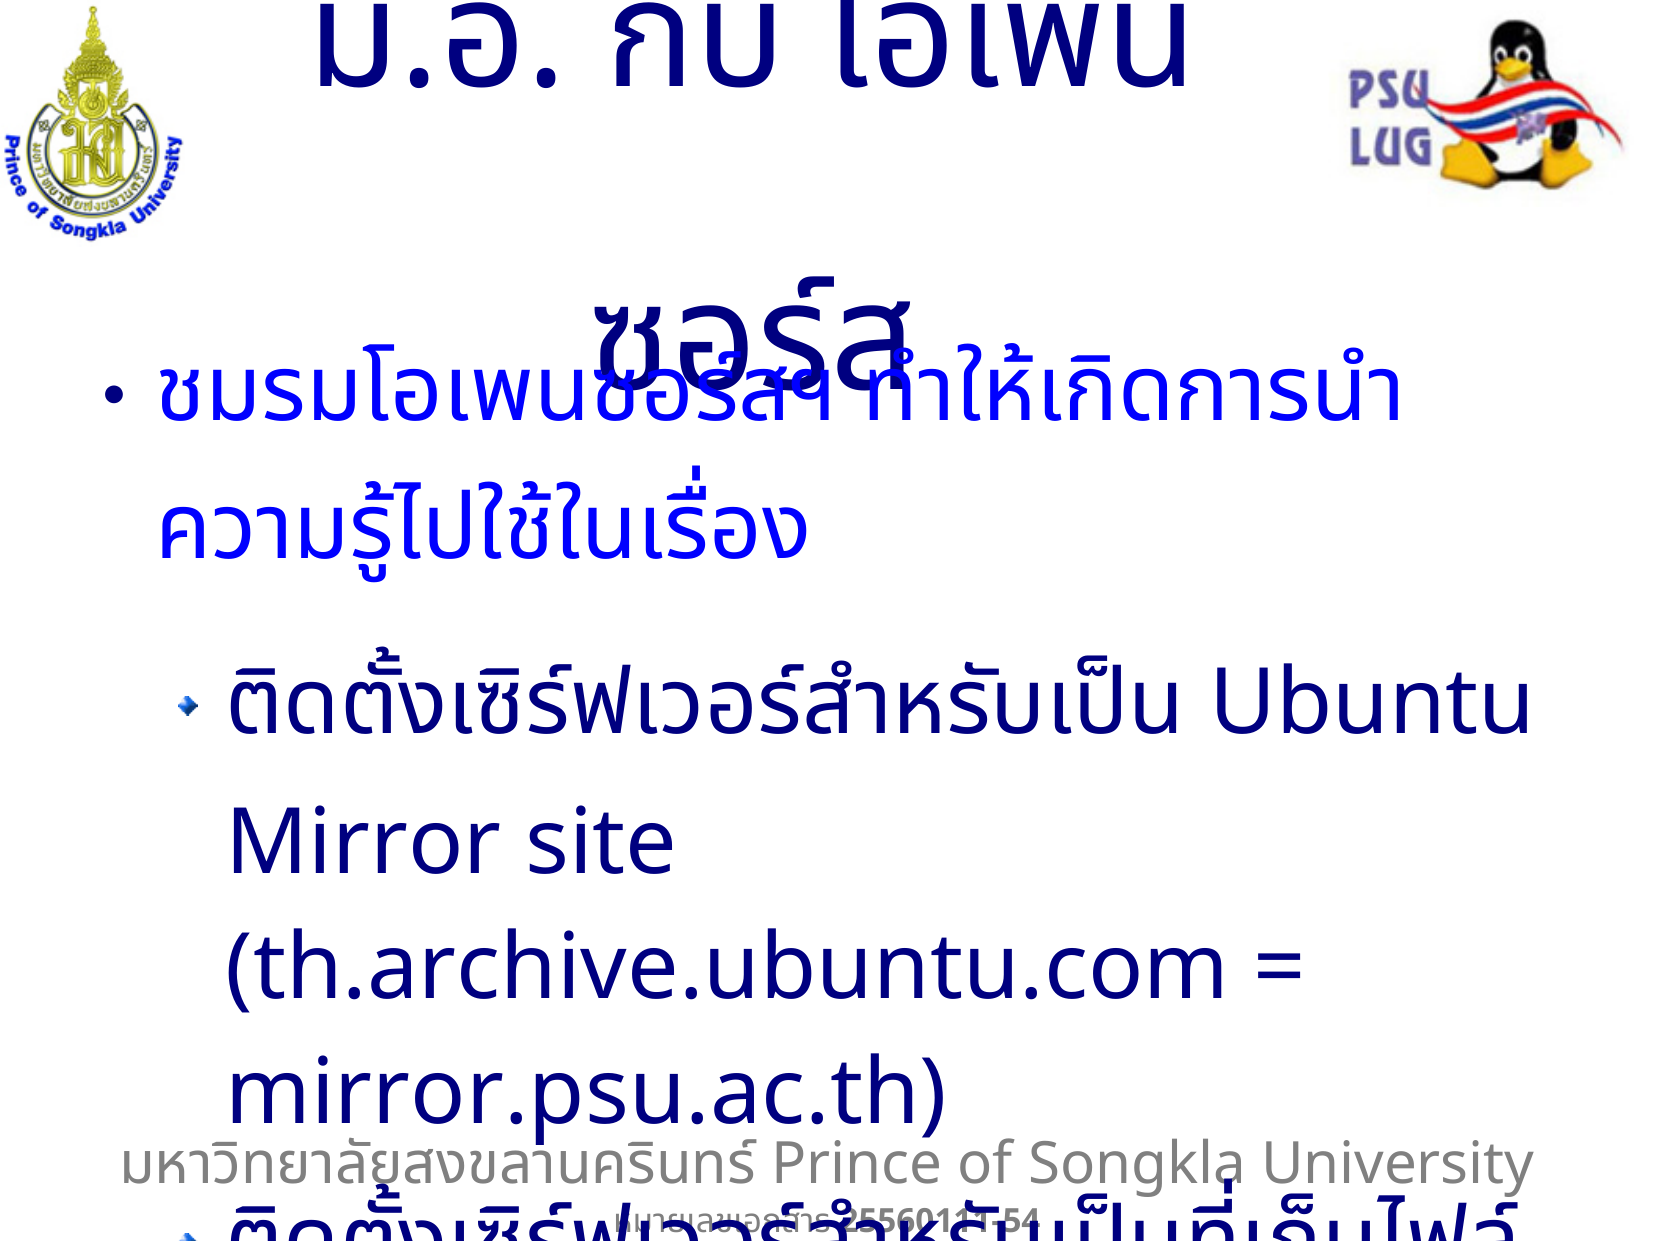

# ม.อ. กับ โอเพนซอร์ส
ชมรมโอเพนซอร์สฯ ทำให้เกิดการนำความรู้ไปใช้ในเรื่อง
ติดตั้งเซิร์ฟเวอร์สำหรับเป็น Ubuntu Mirror site (th.archive.ubuntu.com = mirror.psu.ac.th)
ติดตั้งเซิร์ฟเวอร์สำหรับเป็นที่เก็บไฟล์โอเพนซอร์สและฟรีแวร์ (ftp.psu.ac.th)
คิดว่าน่าจะอีกมากมายนะ